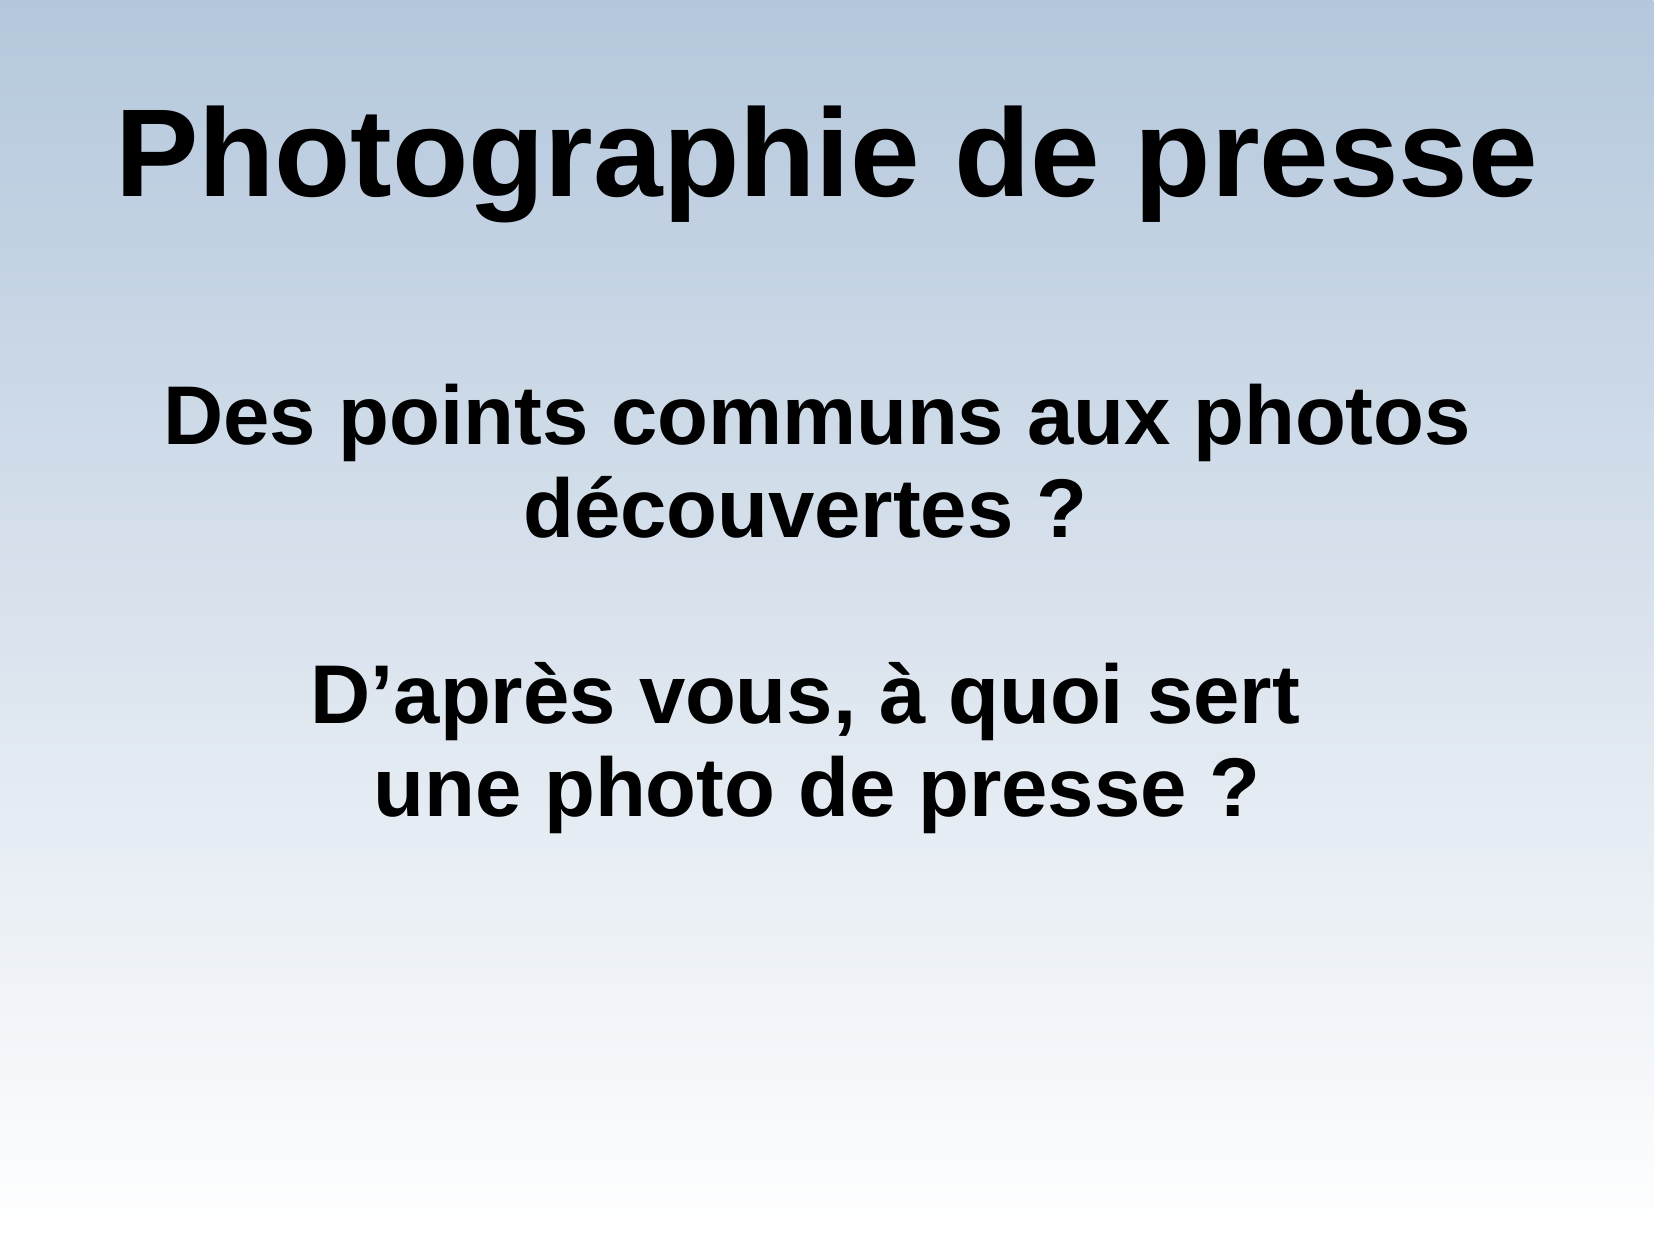

# Photographie de presse
Des points communs aux photos découvertes ?
D’après vous, à quoi sert
une photo de presse ?